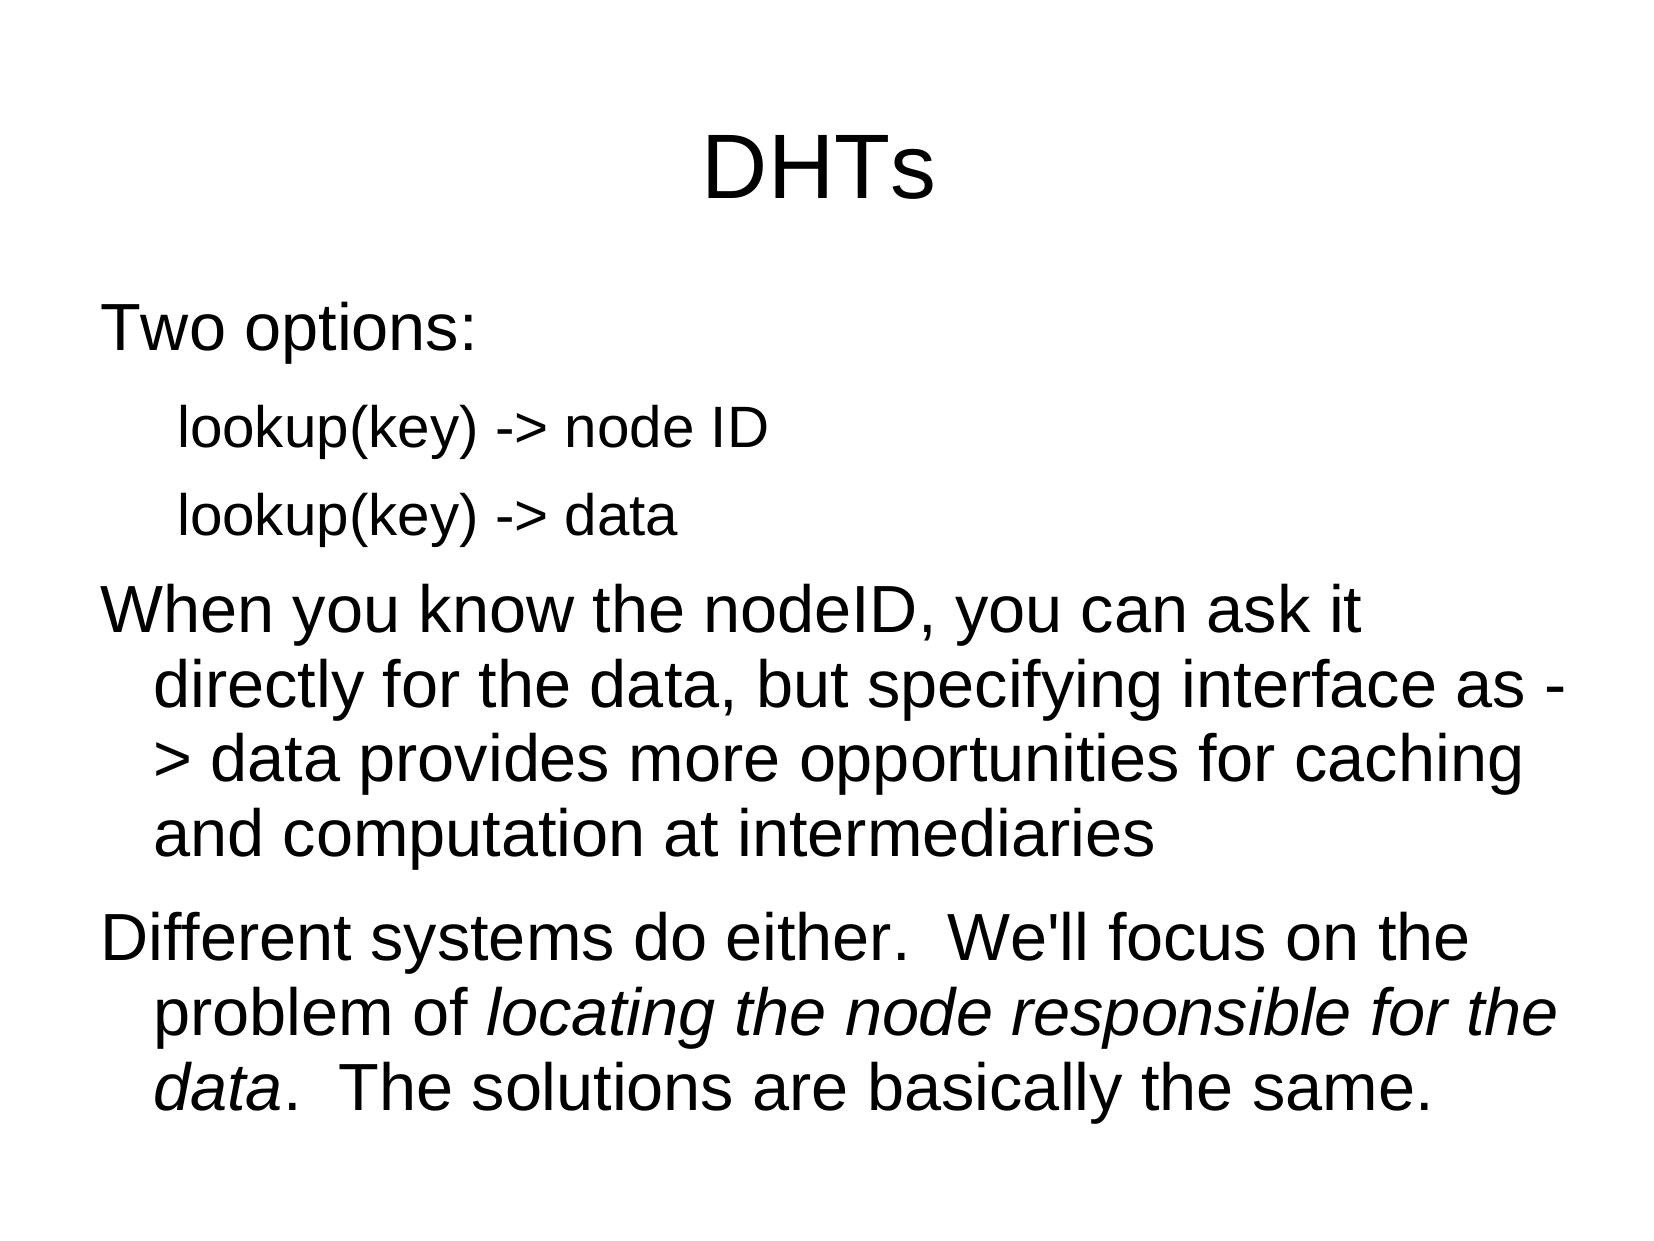

# DHTs
Two options:
lookup(key) -> node ID
lookup(key) -> data
When you know the nodeID, you can ask it directly for the data, but specifying interface as -> data provides more opportunities for caching and computation at intermediaries
Different systems do either. We'll focus on the problem of locating the node responsible for the data. The solutions are basically the same.